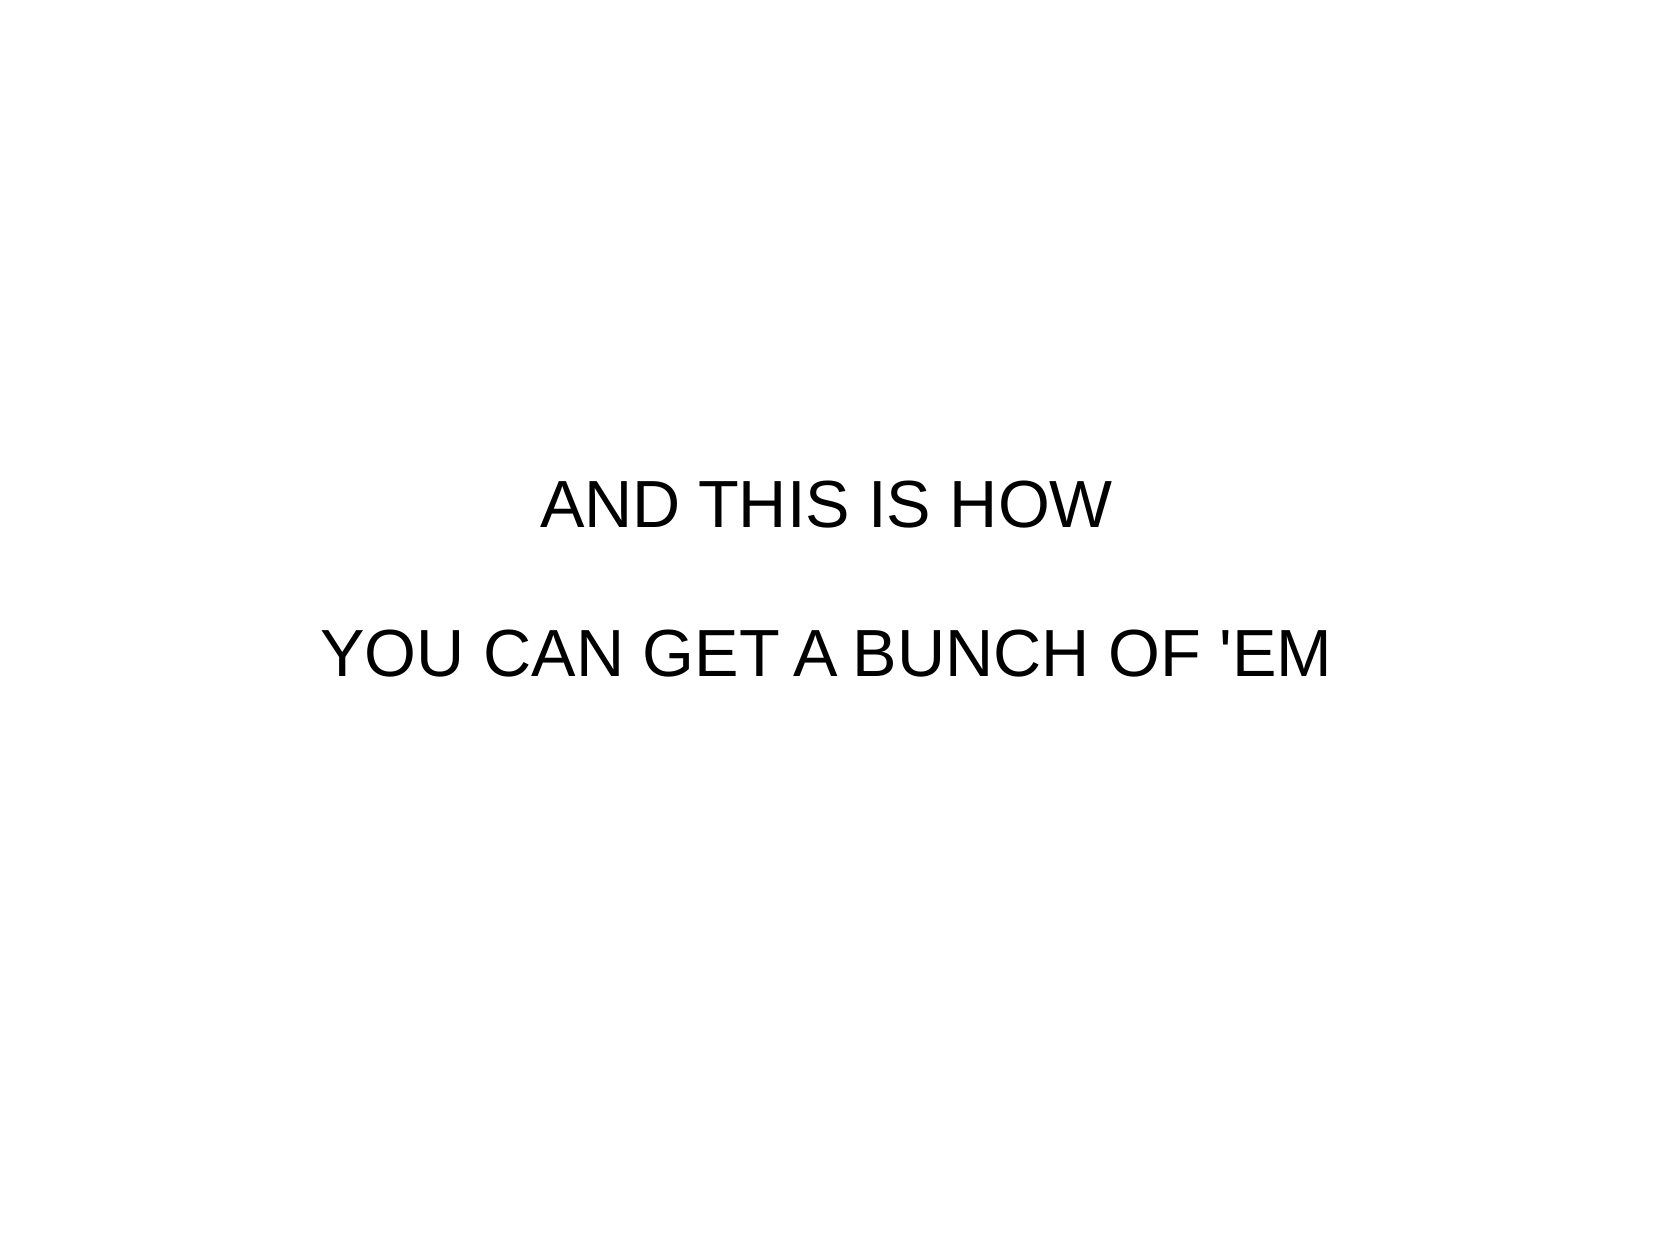

# AND THIS IS HOW
YOU CAN GET A BUNCH OF 'EM